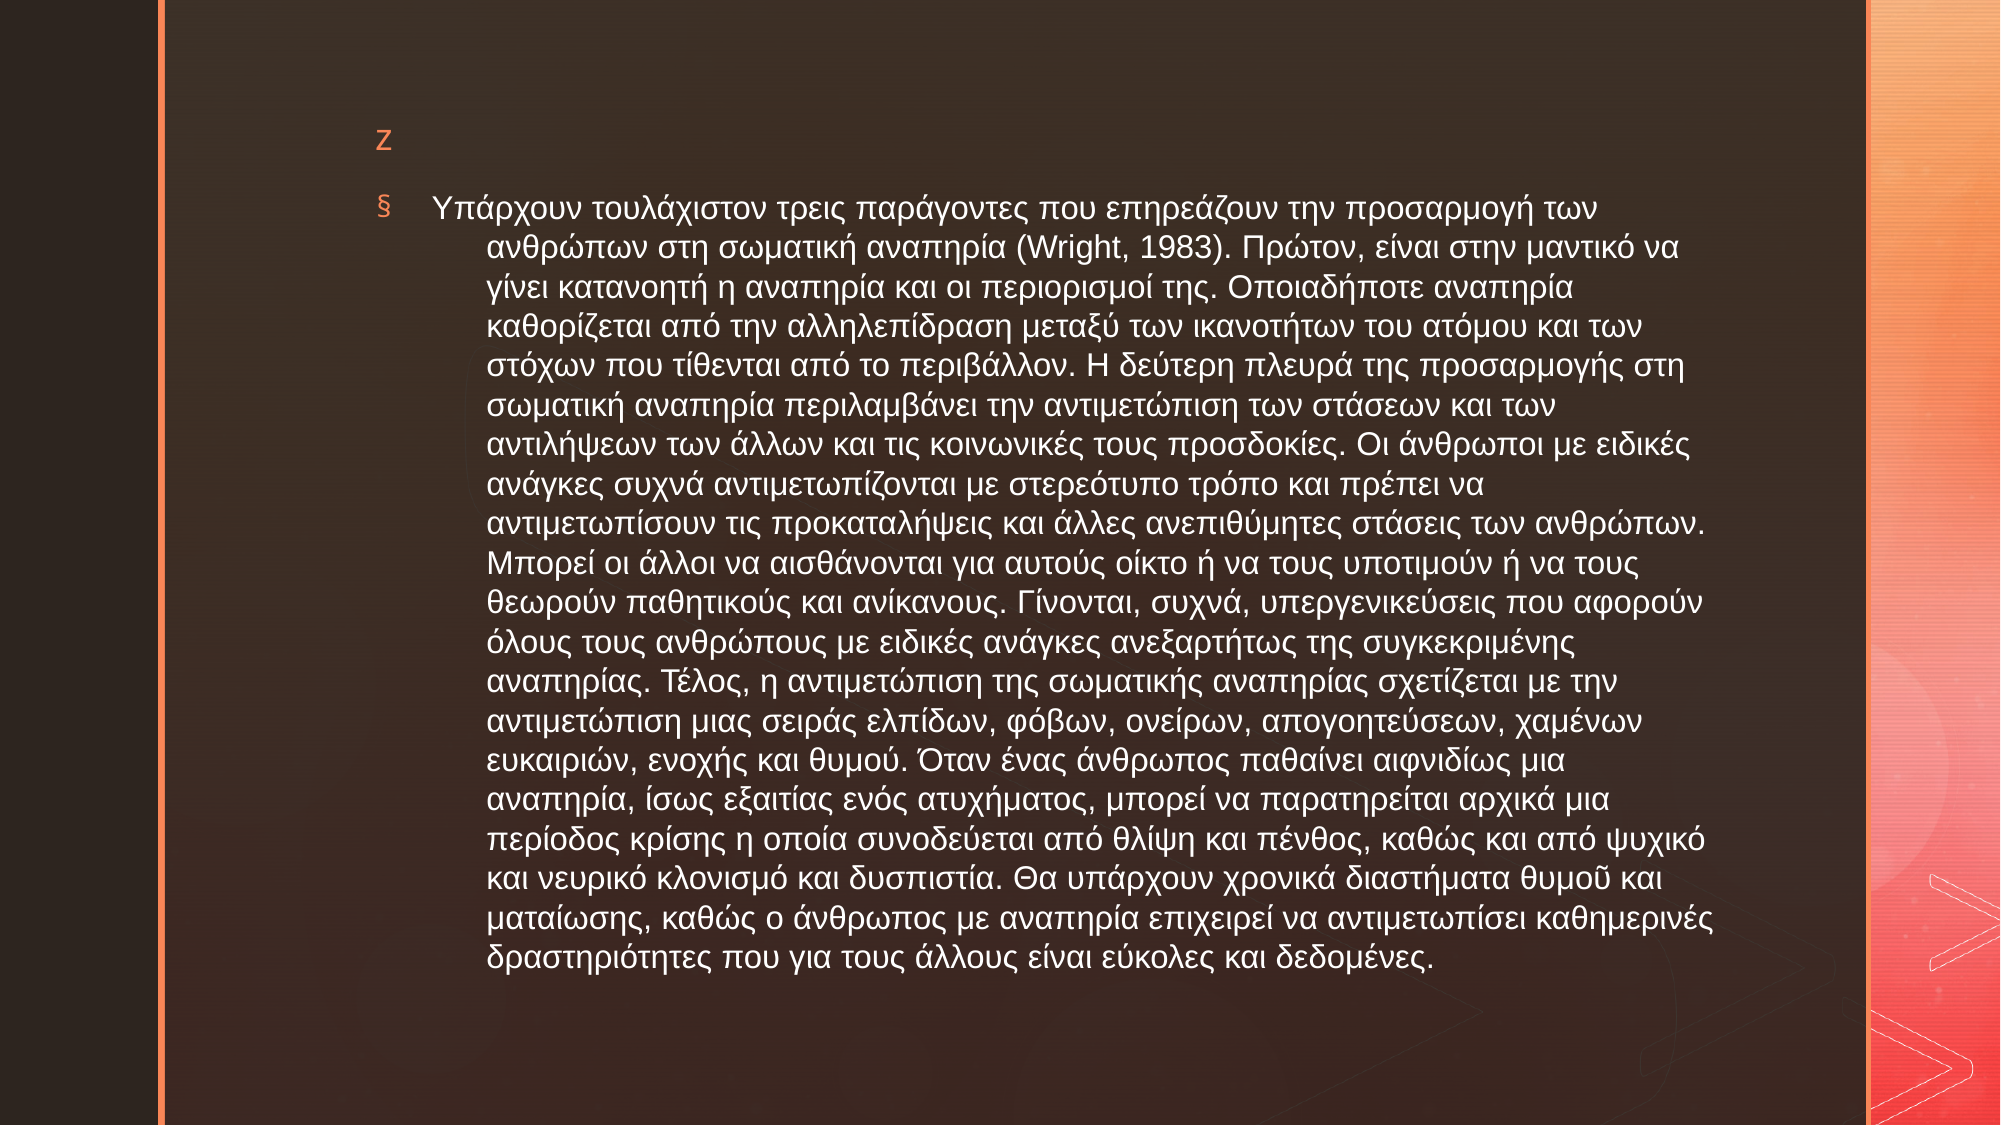

#
Υπάρχουν τουλάχιστον τρεις παράγοντες που επηρεάζουν την προσαρμογή των ανθρώπων στη σωματική αναπηρία (Wright, 1983). Πρώτον, είναι στην μαντικό να γίνει κατανοητή η αναπηρία και οι περιορισμοί της. Οποιαδήποτε αναπηρία καθορίζεται από την αλληλεπίδραση μεταξύ των ικανοτήτων του ατόμου και των στόχων που τίθενται από το περιβάλλον. Η δεύτερη πλευρά της προσαρμογής στη σωματική αναπηρία περιλαμβάνει την αντιμετώπιση των στάσεων και των αντιλήψεων των άλλων και τις κοινωνικές τους προσδοκίες. Οι άνθρωποι με ειδικές ανάγκες συχνά αντιμετωπίζονται με στερεότυπο τρόπο και πρέπει να αντιμετωπίσουν τις προκαταλήψεις και άλλες ανεπιθύμητες στάσεις των ανθρώπων. Μπορεί οι άλλοι να αισθάνονται για αυτούς οίκτο ή να τους υποτιμούν ή να τους θεωρούν παθητικούς και ανίκανους. Γίνονται, συχνά, υπεργενικεύσεις που αφορούν όλους τους ανθρώπους με ειδικές ανάγκες ανεξαρτήτως της συγκεκριμένης αναπηρίας. Τέλος, η αντιμετώπιση της σωματικής αναπηρίας σχετίζεται με την αντιμετώπιση μιας σειράς ελπίδων, φόβων, ονείρων, απογοητεύσεων, χαμένων ευκαιριών, ενοχής και θυμού. Όταν ένας άνθρωπος παθαίνει αιφνιδίως μια αναπηρία, ίσως εξαιτίας ενός ατυχήματος, μπορεί να παρατηρείται αρχικά μια περίοδος κρίσης η οποία συνοδεύεται από θλίψη και πένθος, καθώς και από ψυχικό και νευρικό κλονισμό και δυσπιστία. Θα υπάρχουν χρονικά διαστήματα θυμοῦ και ματαίωσης, καθώς ο άνθρωπος με αναπηρία επιχειρεί να αντιμετωπίσει καθημερινές δραστηριότητες που για τους άλλους είναι εύκολες και δεδομένες.